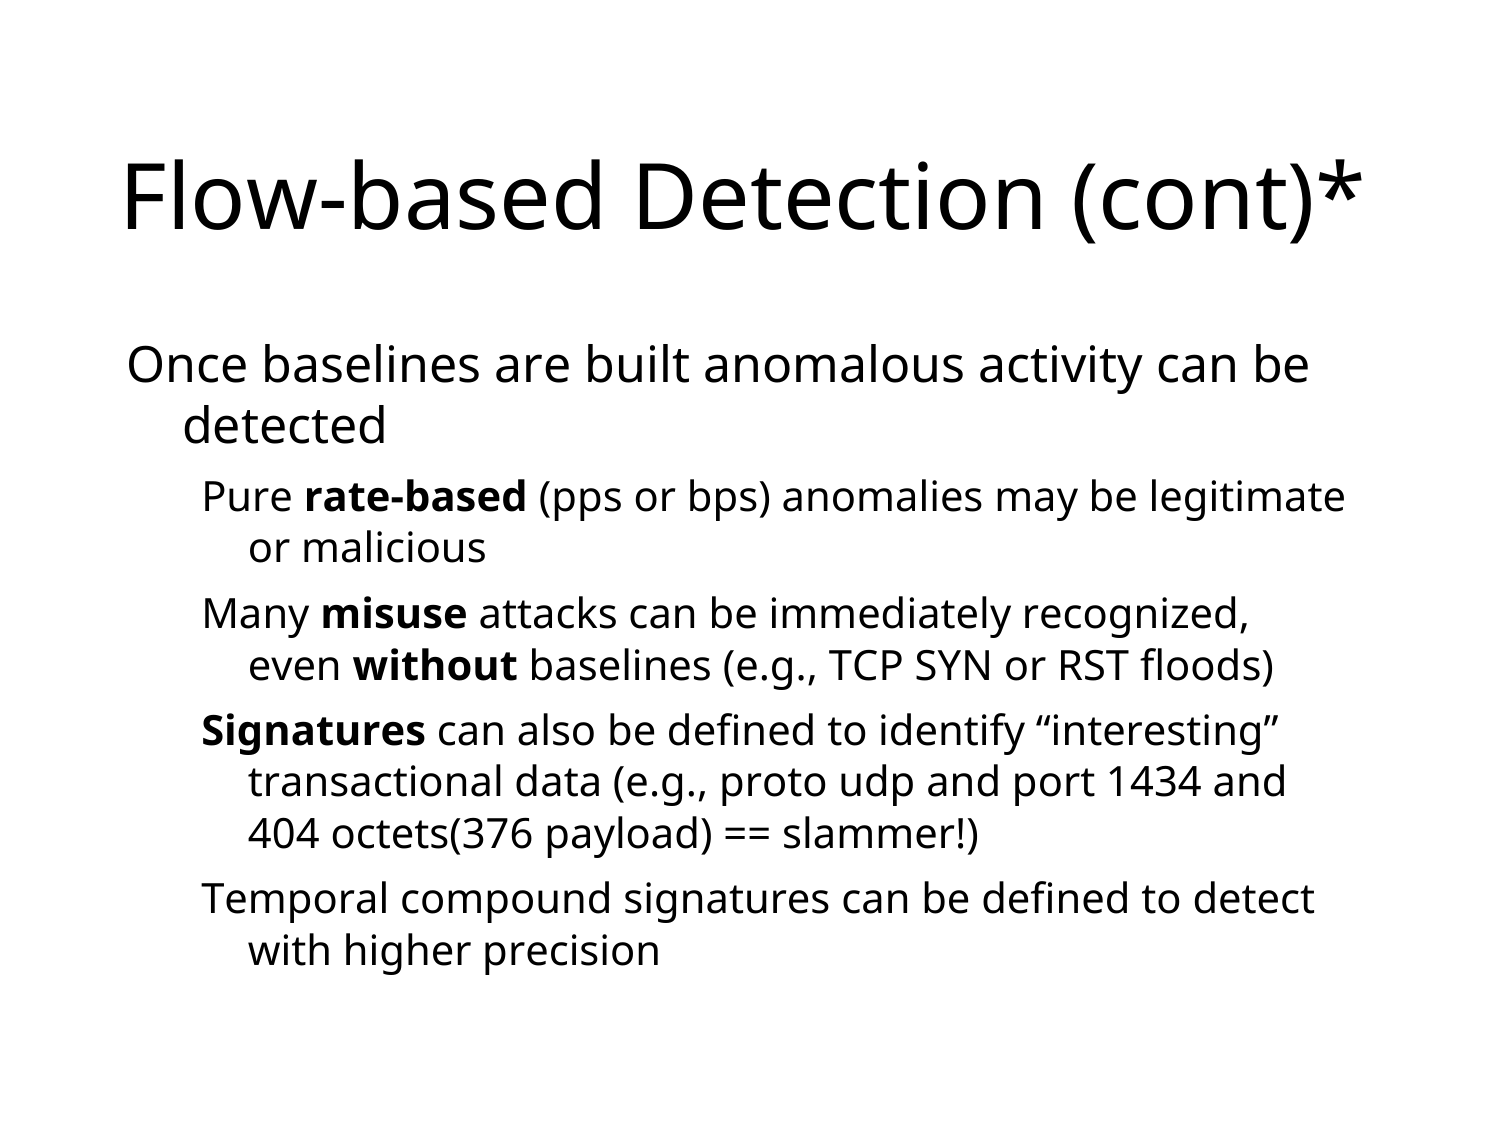

# Flow-based Detection (cont)*
Once baselines are built anomalous activity can be detected
Pure rate-based (pps or bps) anomalies may be legitimate or malicious
Many misuse attacks can be immediately recognized, even without baselines (e.g., TCP SYN or RST floods)‏
Signatures can also be defined to identify “interesting” transactional data (e.g., proto udp and port 1434 and 404 octets(376 payload) == slammer!)‏
Temporal compound signatures can be defined to detect with higher precision